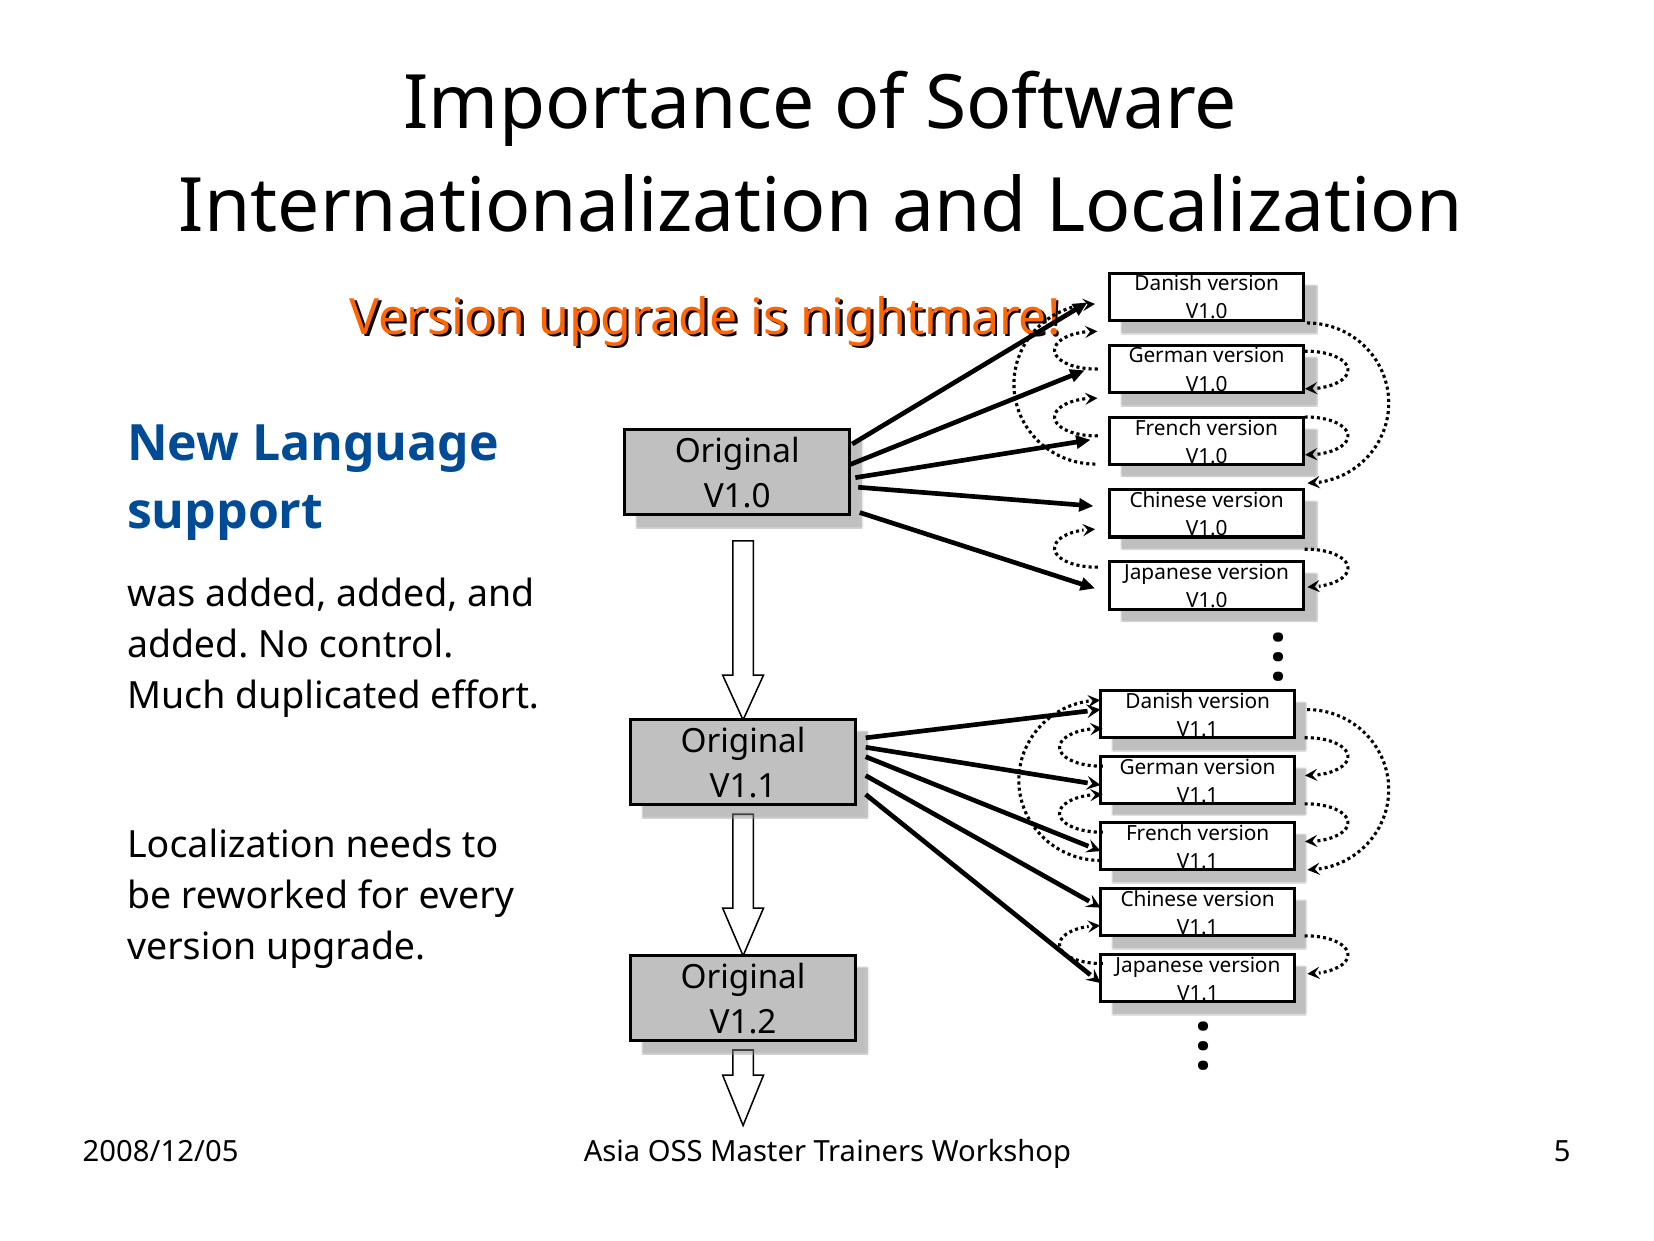

# Importance of Software Internationalization and Localization
Danish version
V1.0
Version upgrade is nightmare!
Danish version
V1.1
German version
V1.1
French version
V1.1
Chinese version
V1.1
Japanese version
V1.1
Original
V1.1
Original
V1.2
…
German version
V1.0
New Language support
was added, added, and added. No control. Much duplicated effort.
Localization needs to be reworked for every version upgrade.
French version
V1.0
Original
V1.0
Chinese version
V1.0
Japanese version
V1.0
…
2008/12/05
Asia OSS Master Trainers Workshop
5